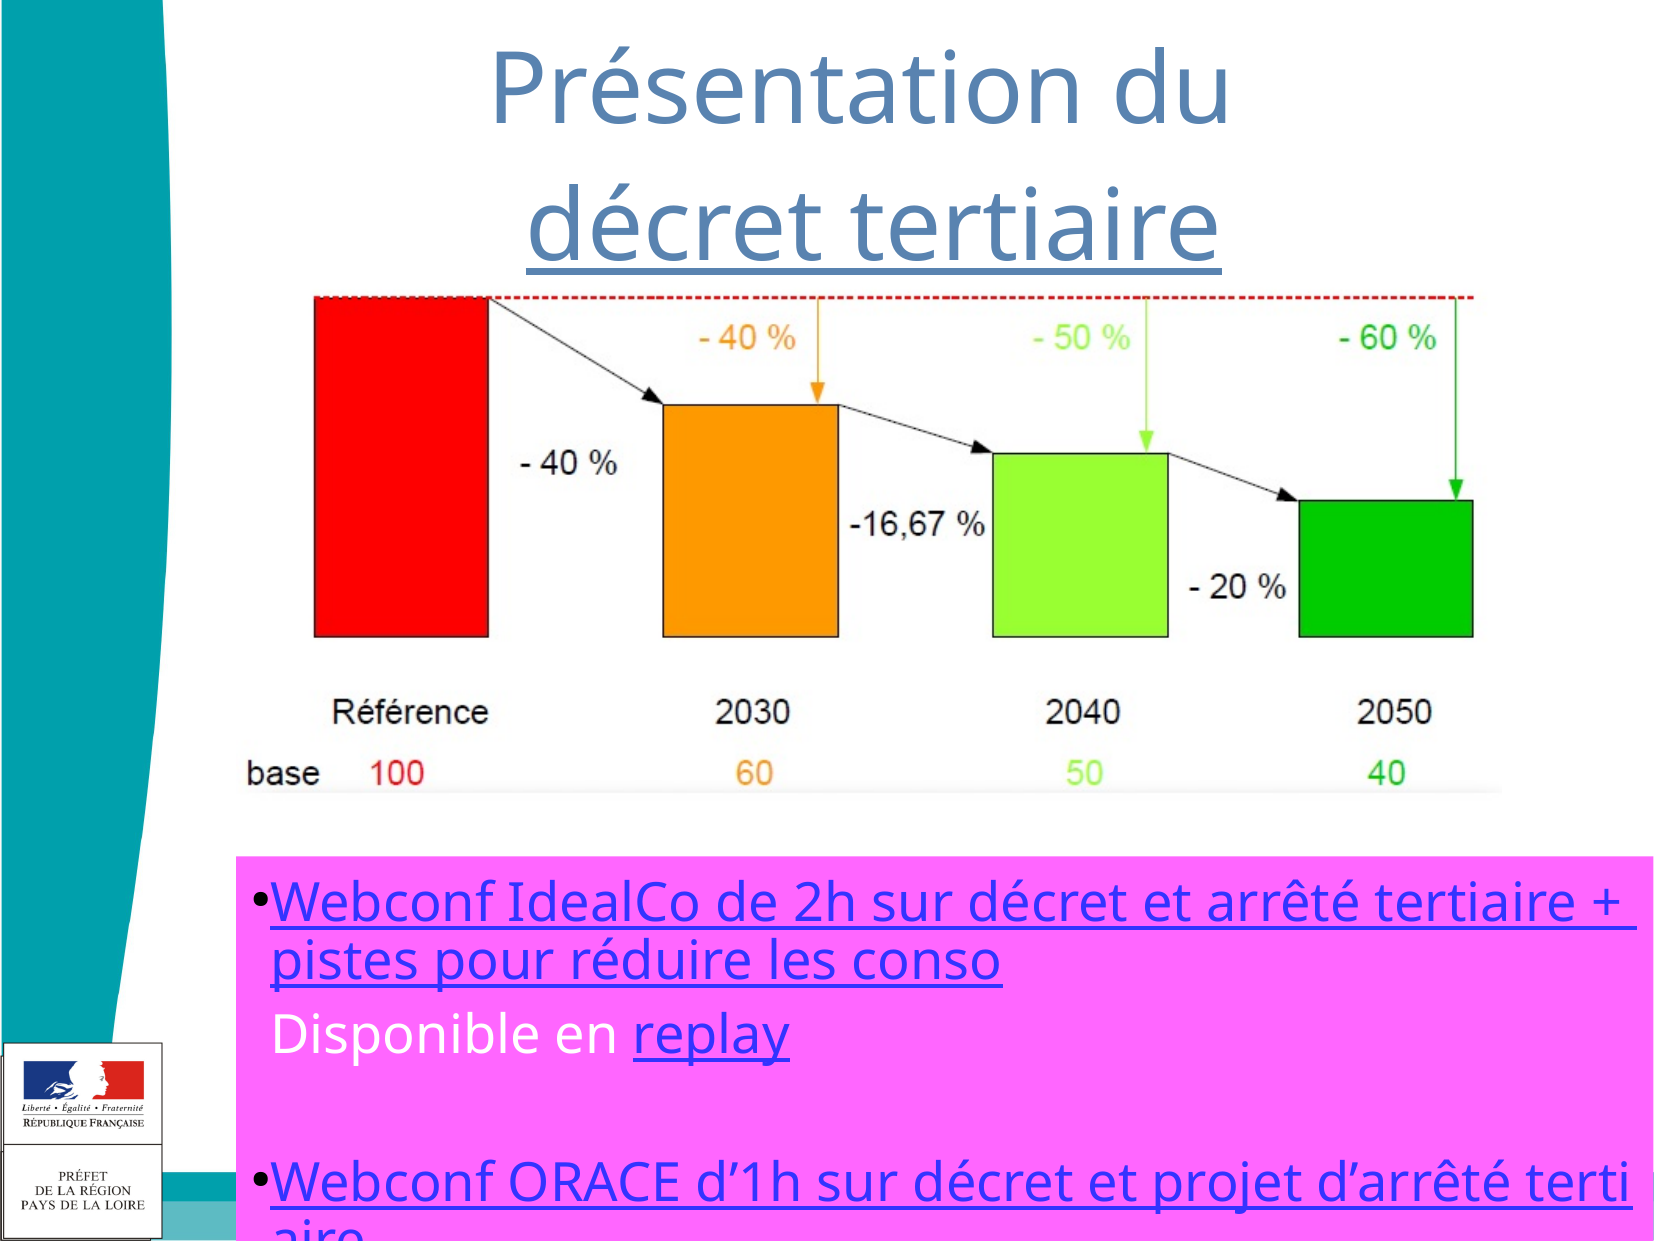

# Présentation du décret tertiaire
Quels bâtiments ? Bâtiments tertiaire > 1000 m² exclus bâtiments précaires, bâtiments à usage de culte et bâtiments affectés aux activités de défense nationale, de sécurité civile et de sûreté intérieure du territoire)
Quel suivi ? Plateforme OPERAT de l’ADEME + contrôle à caler
Comment réduire les conso ? En isolant, utilisant des systèmes plus efficaces mais aussi en réorganisant les locaux intérieurs, et en ayant un usage plus raisonné (actions propriétaires ET usagers/locataires)
Webconf IdealCo de 2h sur décret et arrêté tertiaire + pistes pour réduire les conso
Disponible en replay
Webconf ORACE d’1h sur décret et projet d’arrêté tertiaire
Disponible en replay